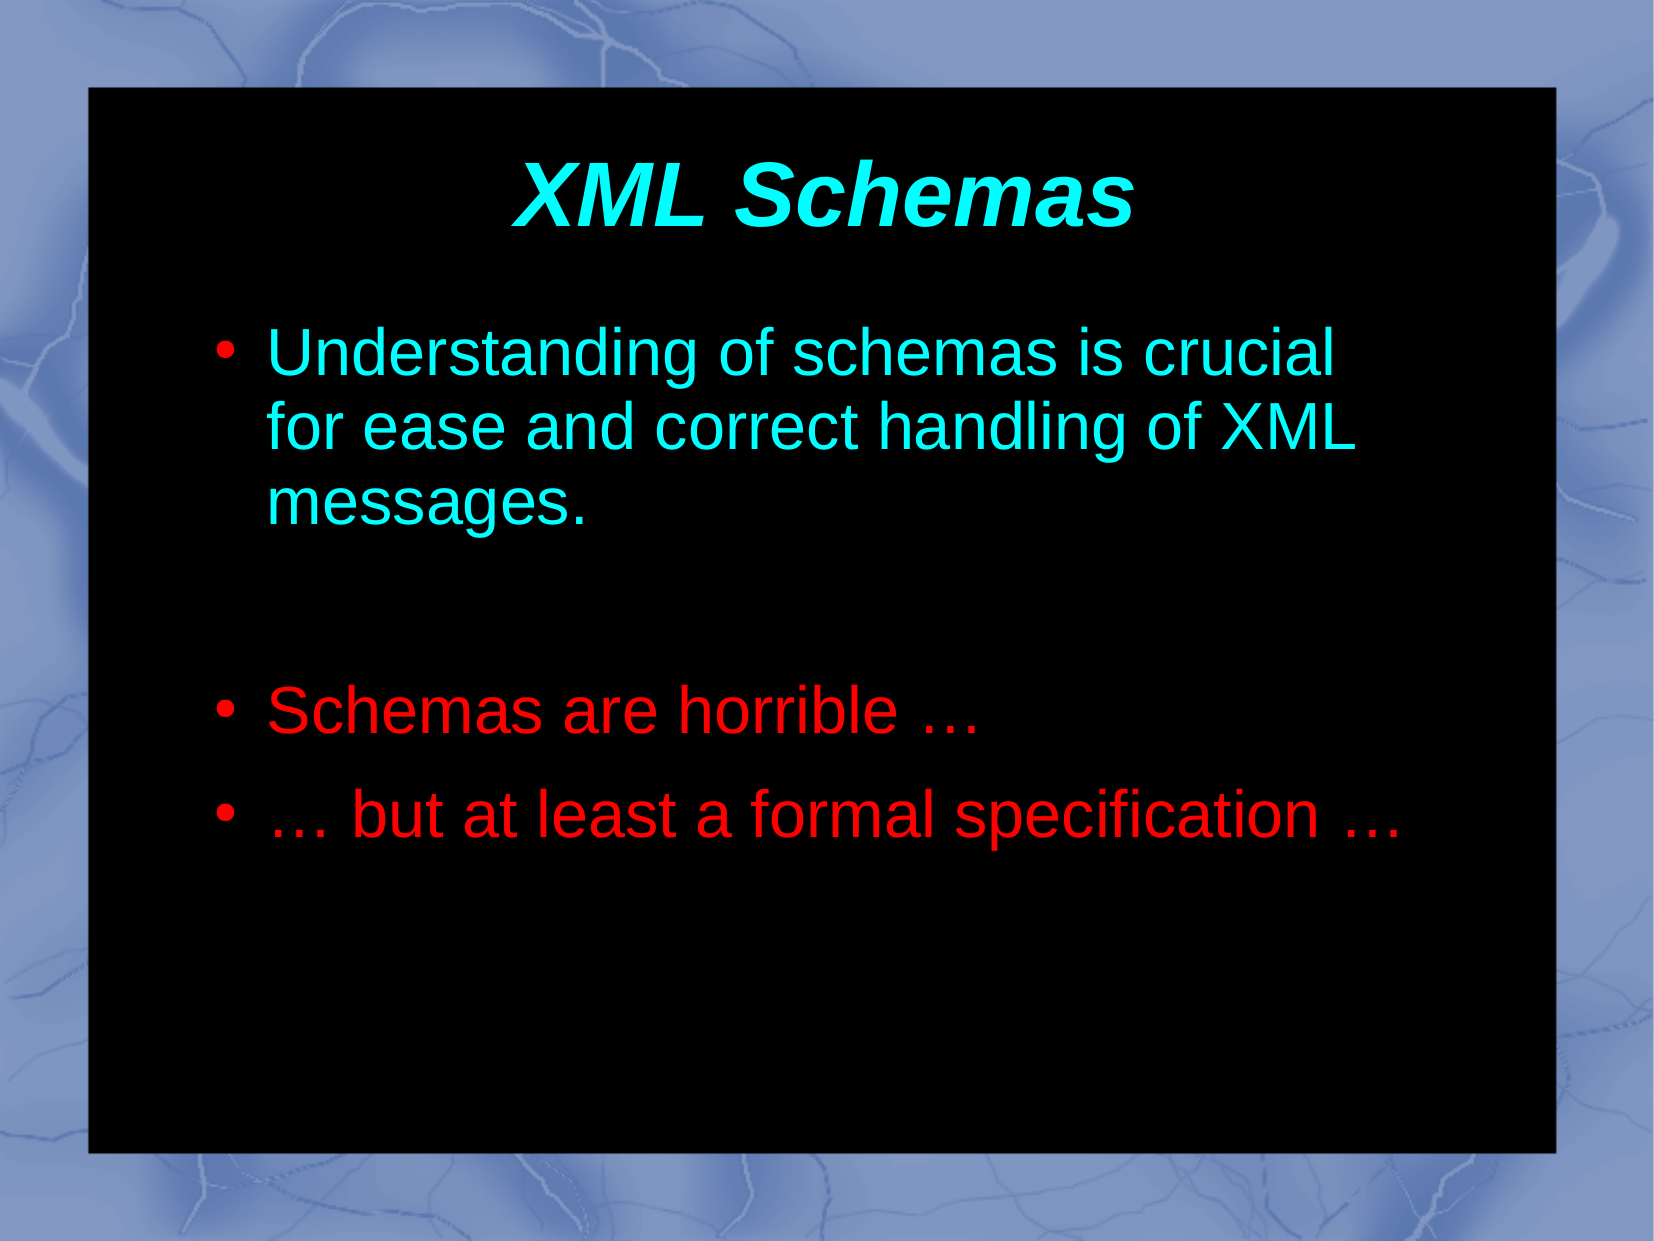

# XML Schemas
Understanding of schemas is crucial for ease and correct handling of XML messages.
Schemas are horrible …
… but at least a formal specification …